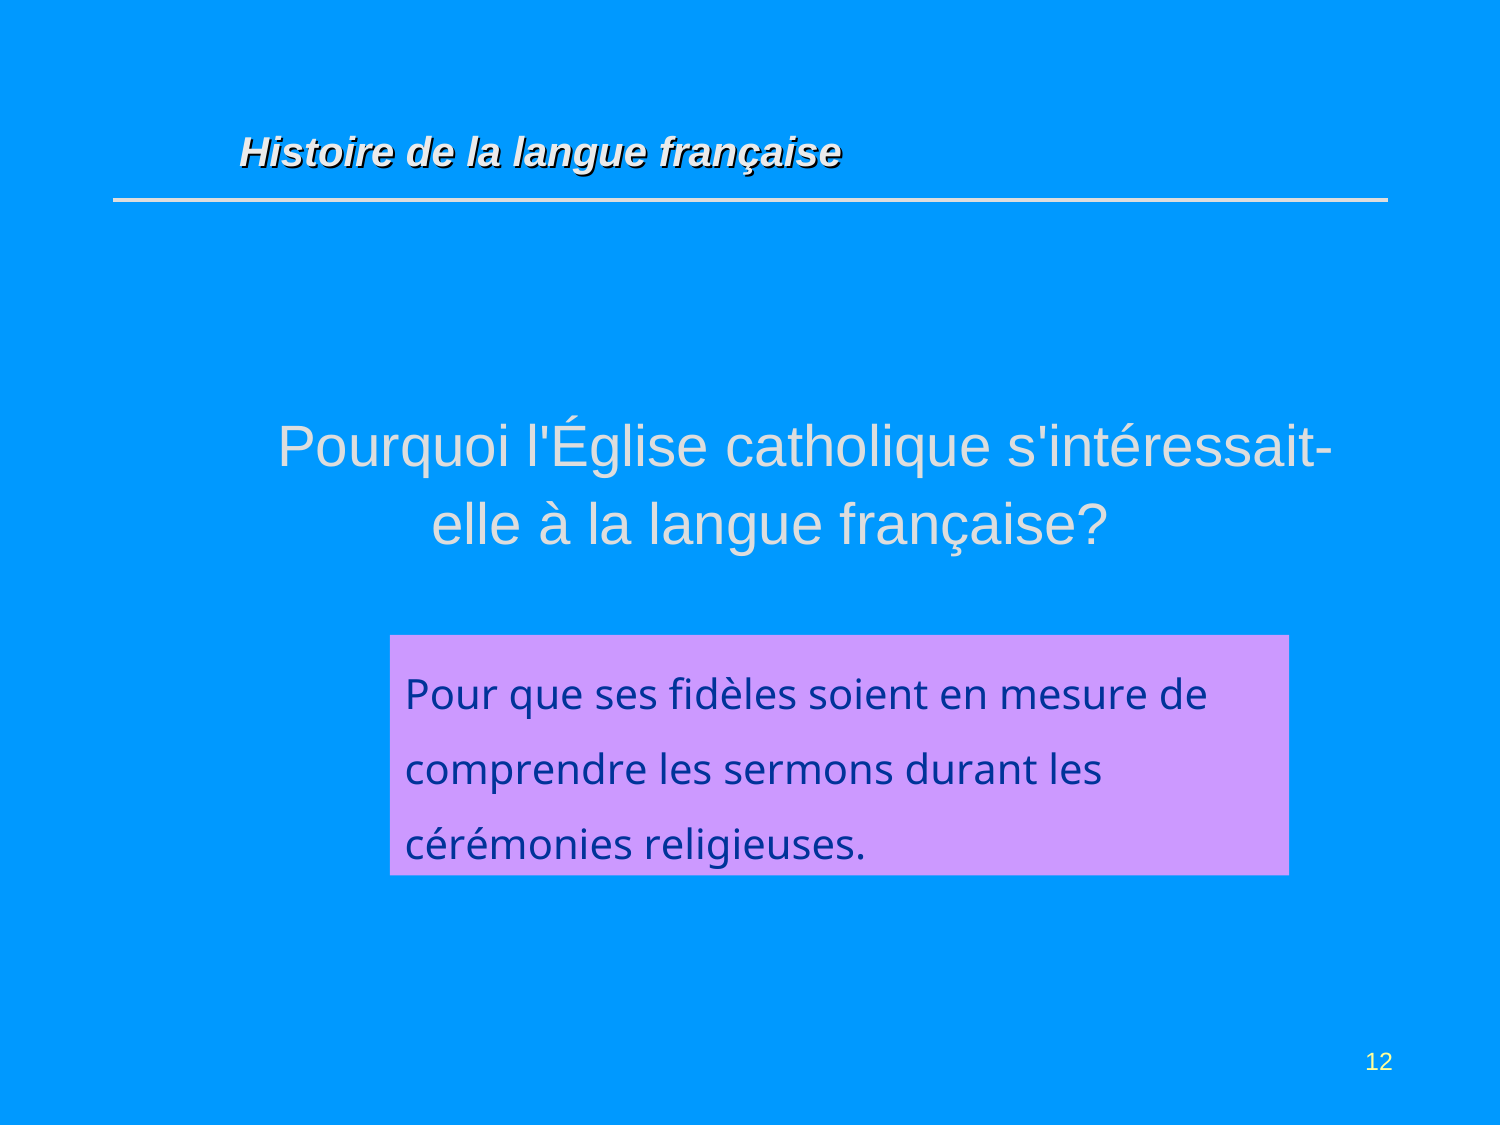

Histoire de la langue française
Pourquoi l'Église catholique s'intéressait-elle à la langue française?
Pour que ses fidèles soient en mesure de comprendre les sermons durant les cérémonies religieuses.
12